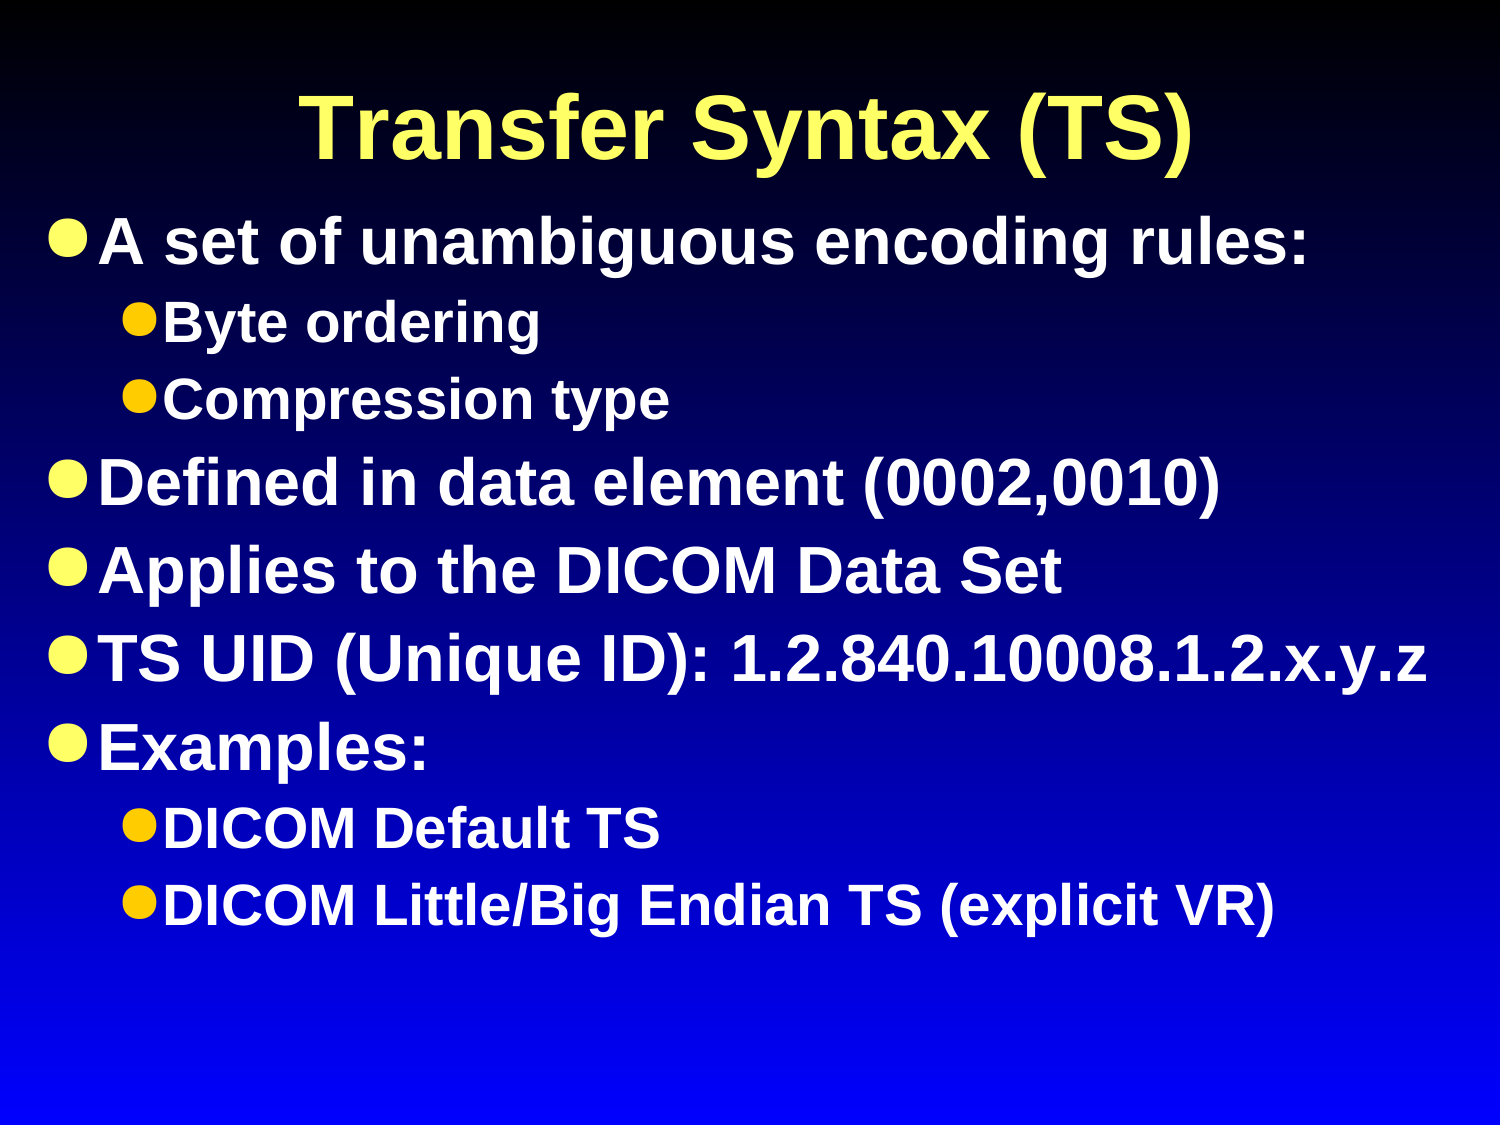

# Transfer Syntax (TS)
A set of unambiguous encoding rules:
Byte ordering
Compression type
Defined in data element (0002,0010)
Applies to the DICOM Data Set
TS UID (Unique ID): 1.2.840.10008.1.2.x.y.z
Examples:
DICOM Default TS
DICOM Little/Big Endian TS (explicit VR)